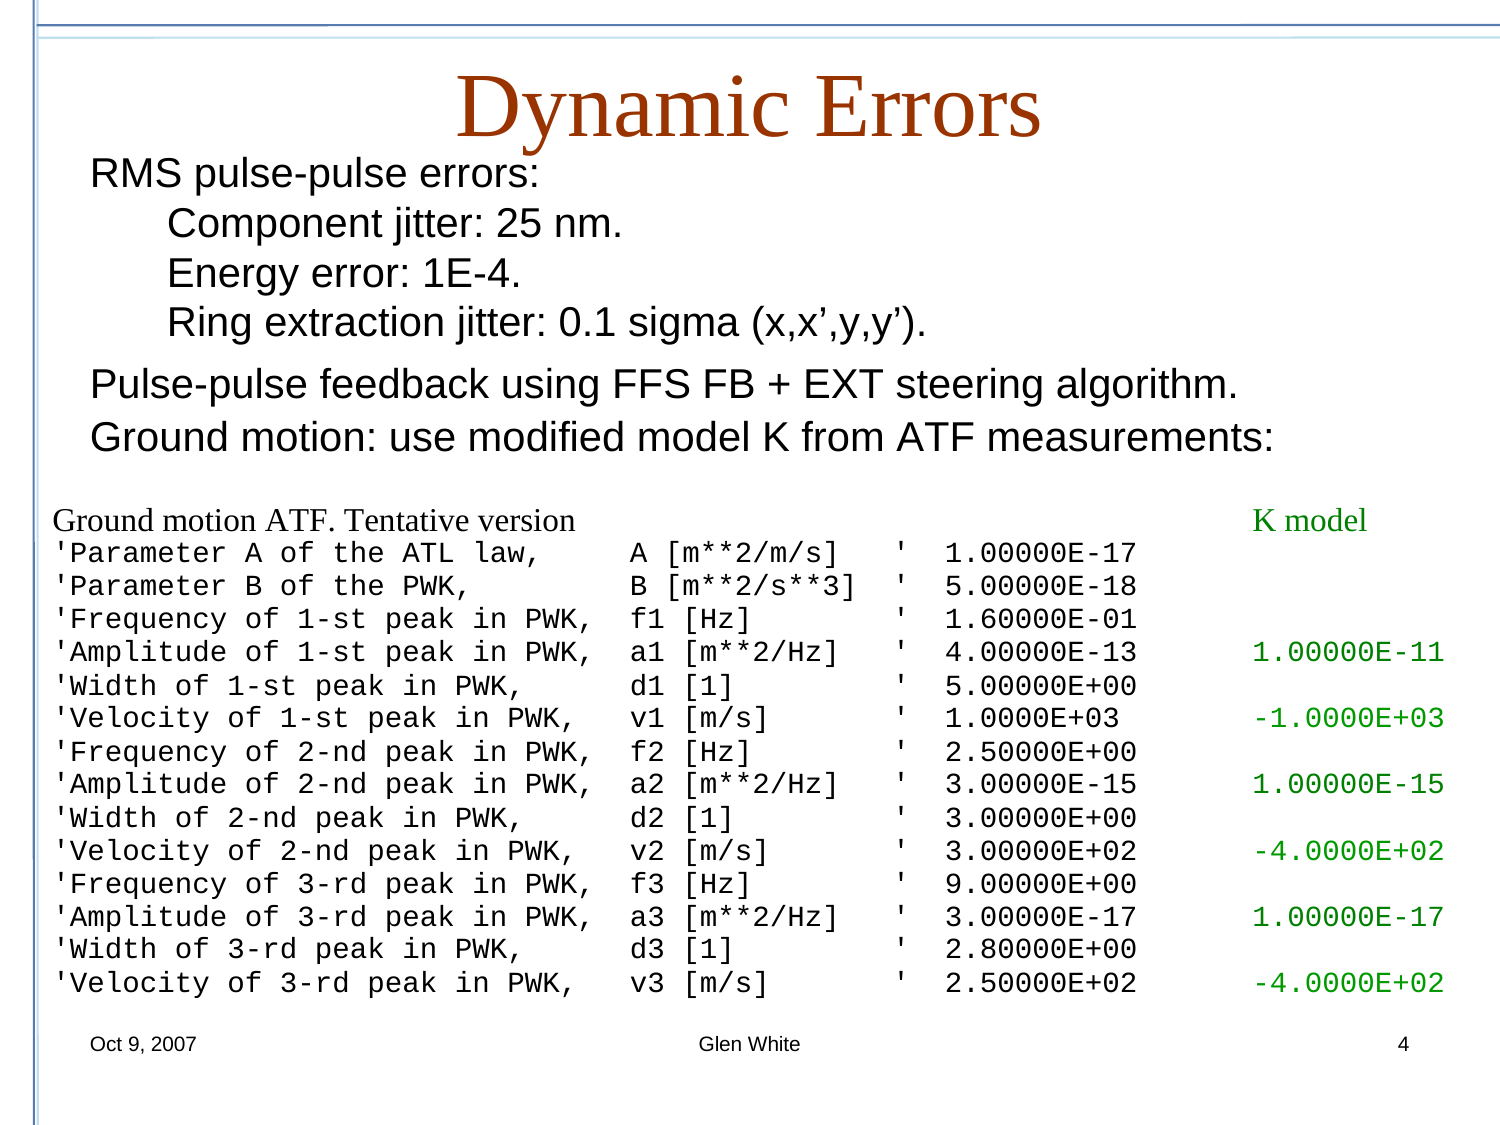

# Dynamic Errors
RMS pulse-pulse errors:
Component jitter: 25 nm.
Energy error: 1E-4.
Ring extraction jitter: 0.1 sigma (x,x’,y,y’).
Pulse-pulse feedback using FFS FB + EXT steering algorithm.
Ground motion: use modified model K from ATF measurements:
Ground motion ATF. Tentative version 					K model
'Parameter A of the ATL law, A [m**2/m/s] ' 1.00000E-17
'Parameter B of the PWK, B [m**2/s**3] ' 5.00000E-18
'Frequency of 1-st peak in PWK, f1 [Hz] ' 1.60000E-01
'Amplitude of 1-st peak in PWK, a1 [m**2/Hz] ' 4.00000E-13	1.00000E-11
'Width of 1-st peak in PWK, d1 [1] ' 5.00000E+00
'Velocity of 1-st peak in PWK, v1 [m/s] ' 1.0000E+03	-1.0000E+03
'Frequency of 2-nd peak in PWK, f2 [Hz] ' 2.50000E+00
'Amplitude of 2-nd peak in PWK, a2 [m**2/Hz] ' 3.00000E-15	1.00000E-15
'Width of 2-nd peak in PWK, d2 [1] ' 3.00000E+00
'Velocity of 2-nd peak in PWK, v2 [m/s] ' 3.00000E+02	-4.0000E+02
'Frequency of 3-rd peak in PWK, f3 [Hz] ' 9.00000E+00
'Amplitude of 3-rd peak in PWK, a3 [m**2/Hz] ' 3.00000E-17	1.00000E-17
'Width of 3-rd peak in PWK, d3 [1] ' 2.80000E+00
'Velocity of 3-rd peak in PWK, v3 [m/s] ' 2.50000E+02	-4.0000E+02
Glen White
4